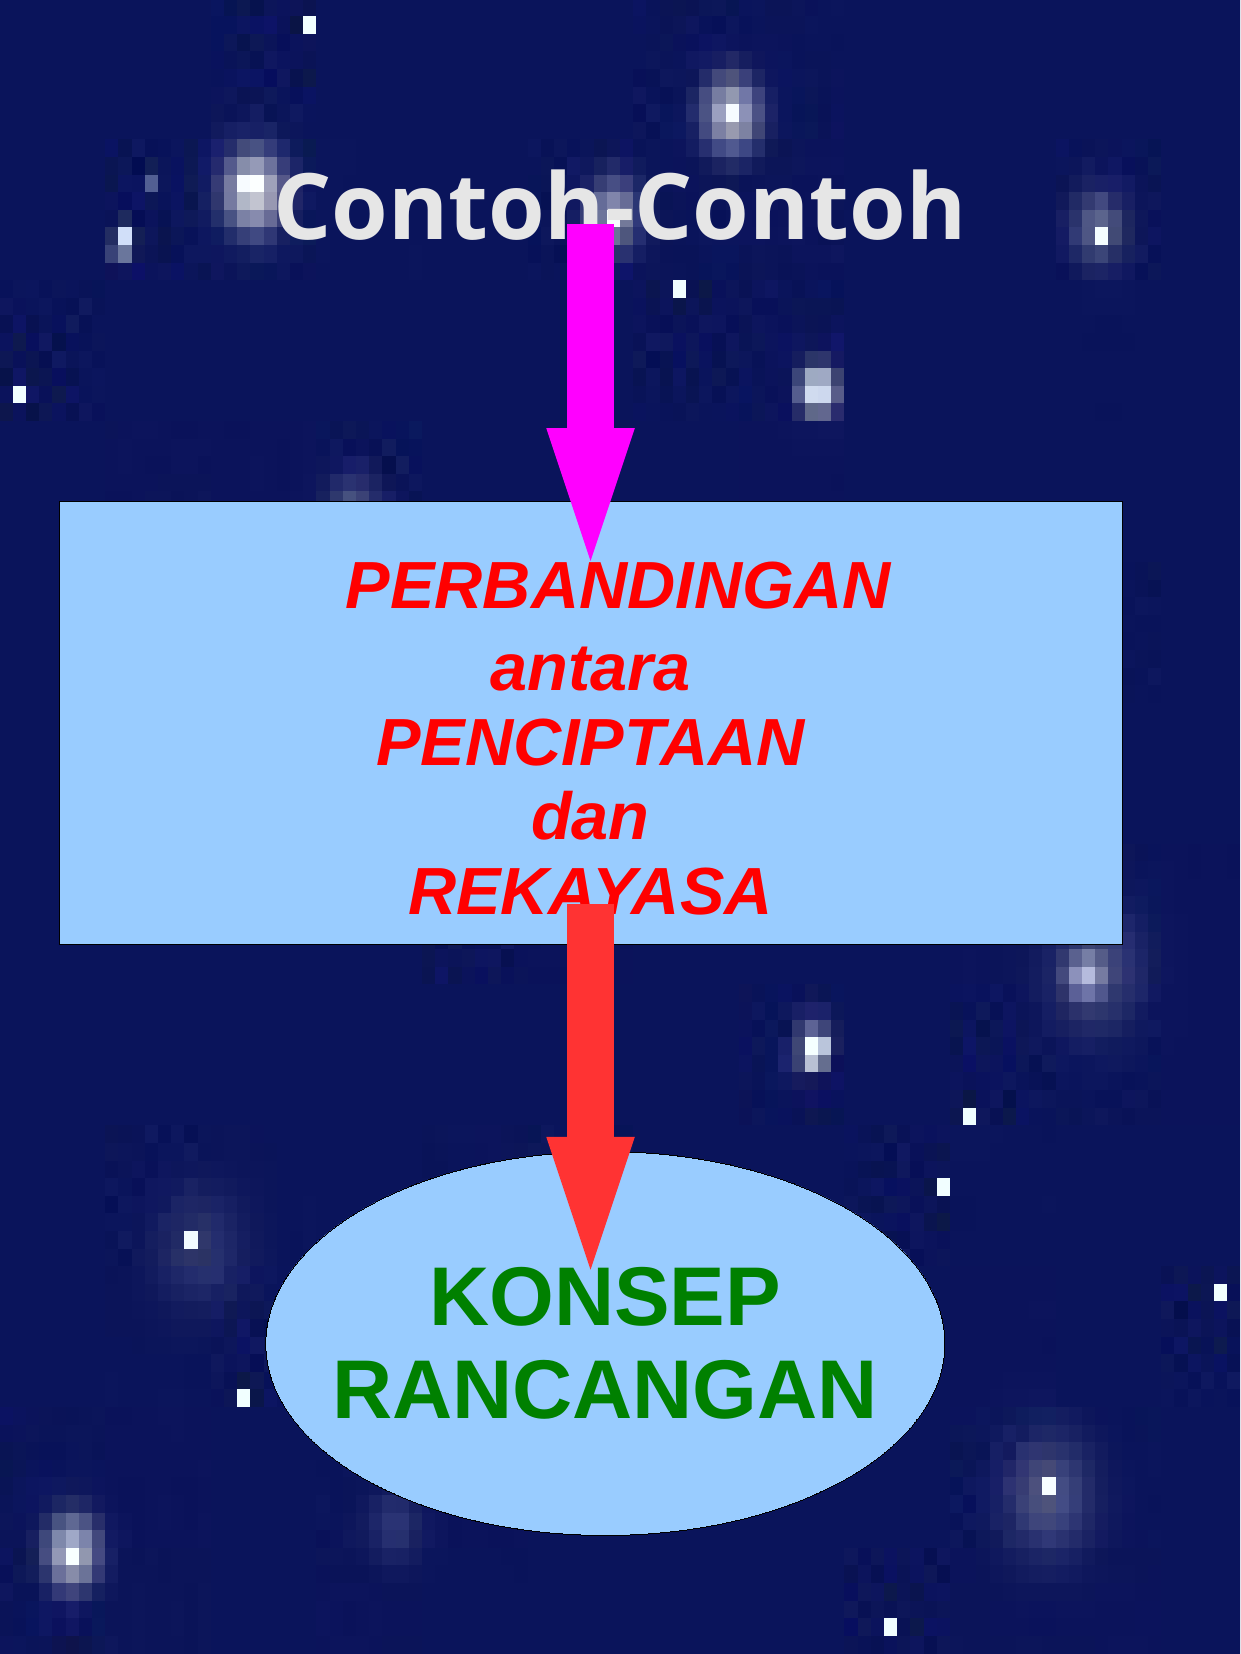

# Contoh-Contoh
 PERBANDINGAN
antara
PENCIPTAAN
dan
REKAYASA
KONSEP
RANCANGAN